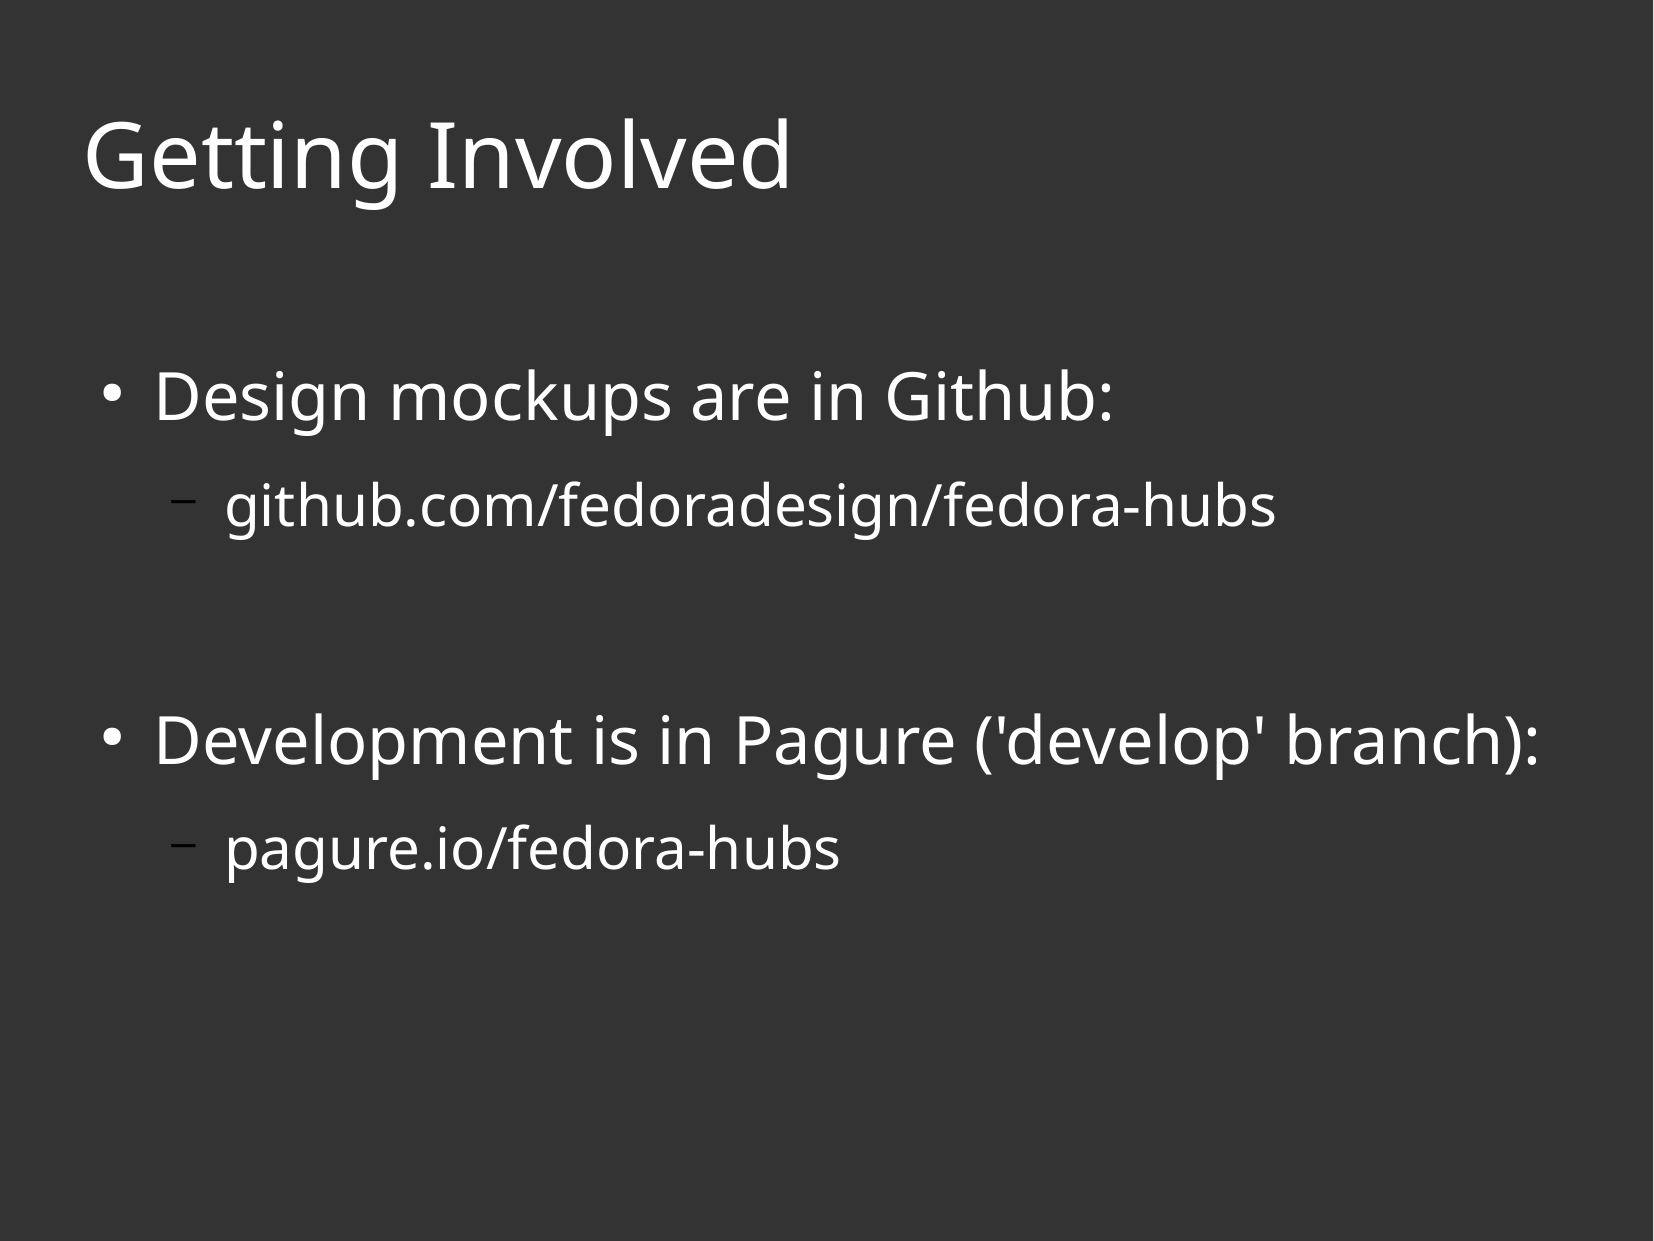

# Getting Involved
Design mockups are in Github:
github.com/fedoradesign/fedora-hubs
Development is in Pagure ('develop' branch):
pagure.io/fedora-hubs